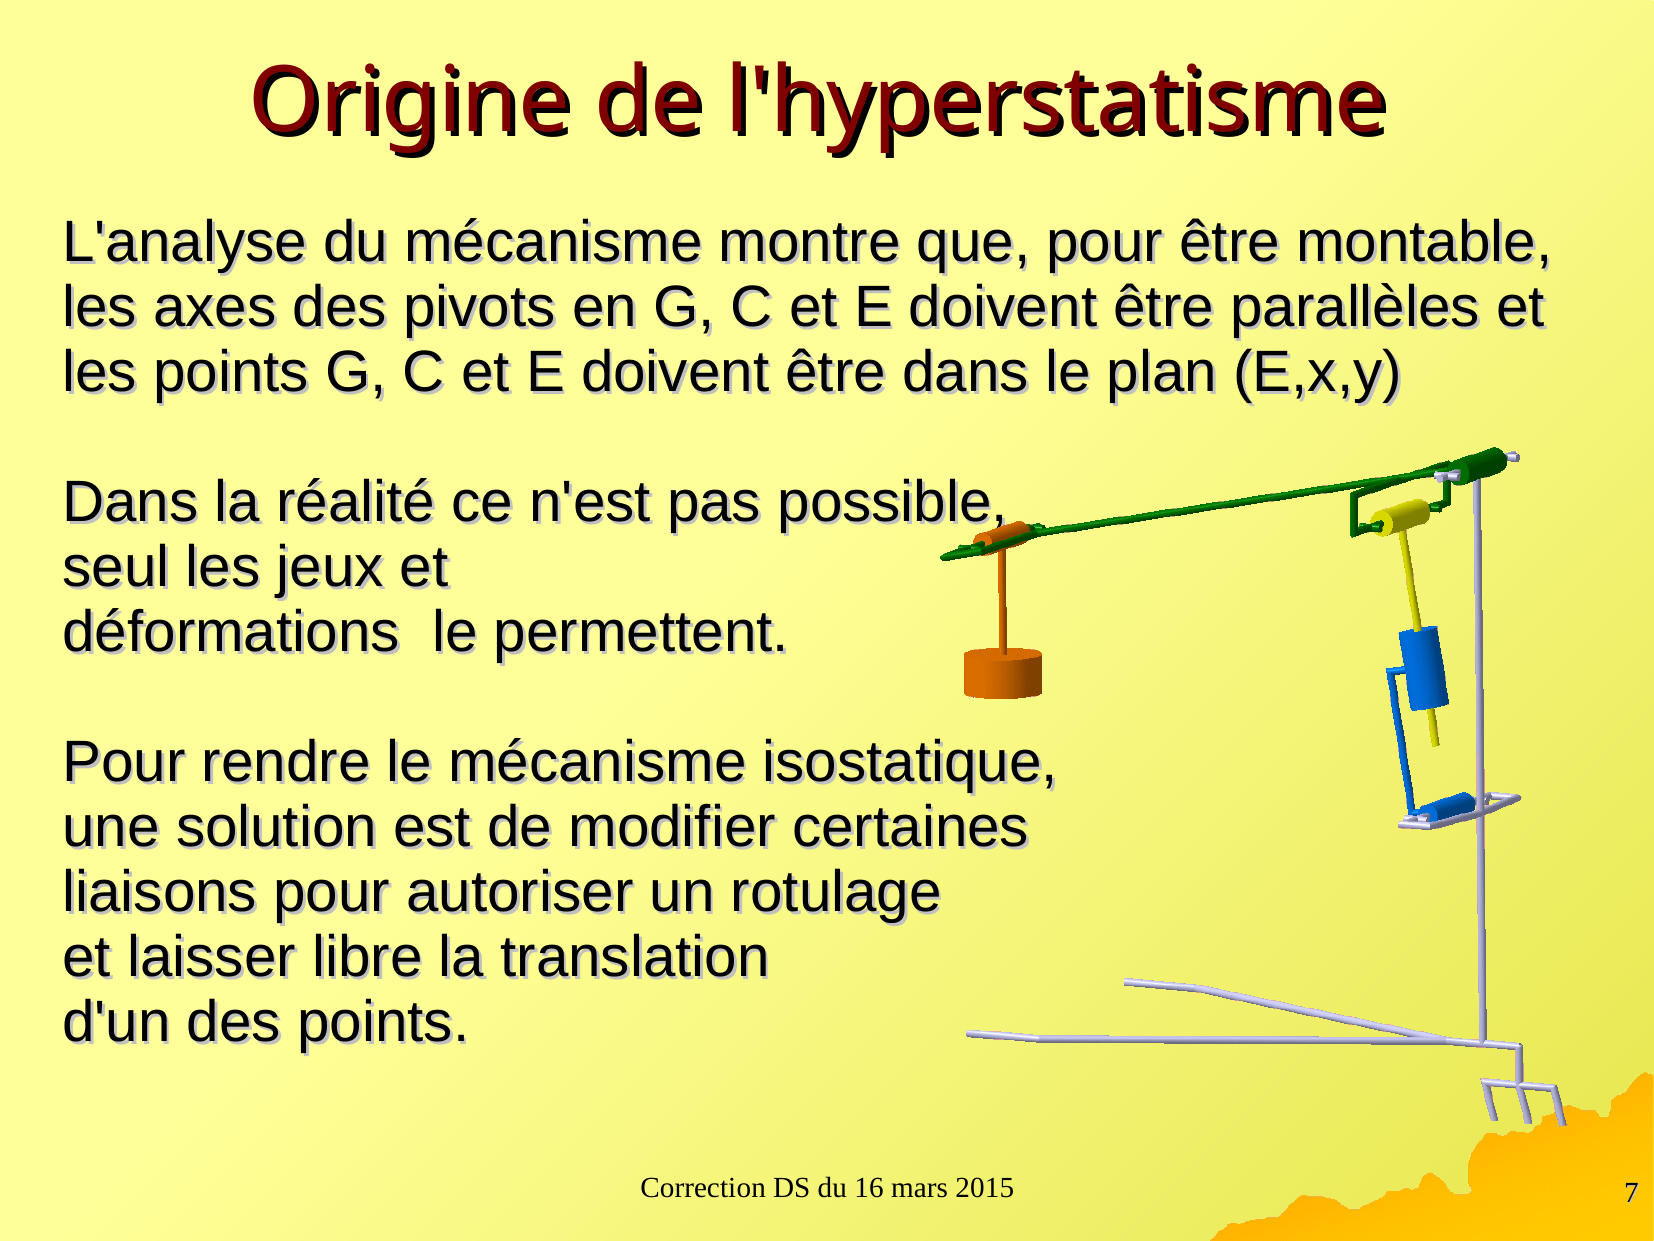

# Origine de l'hyperstatisme
L'analyse du mécanisme montre que, pour être montable,
les axes des pivots en G, C et E doivent être parallèles et
les points G, C et E doivent être dans le plan (E,x,y)
Dans la réalité ce n'est pas possible,
seul les jeux et
déformations le permettent.
Pour rendre le mécanisme isostatique,
une solution est de modifier certaines
liaisons pour autoriser un rotulage
et laisser libre la translation
d'un des points.
Correction DS du 16 mars 2015